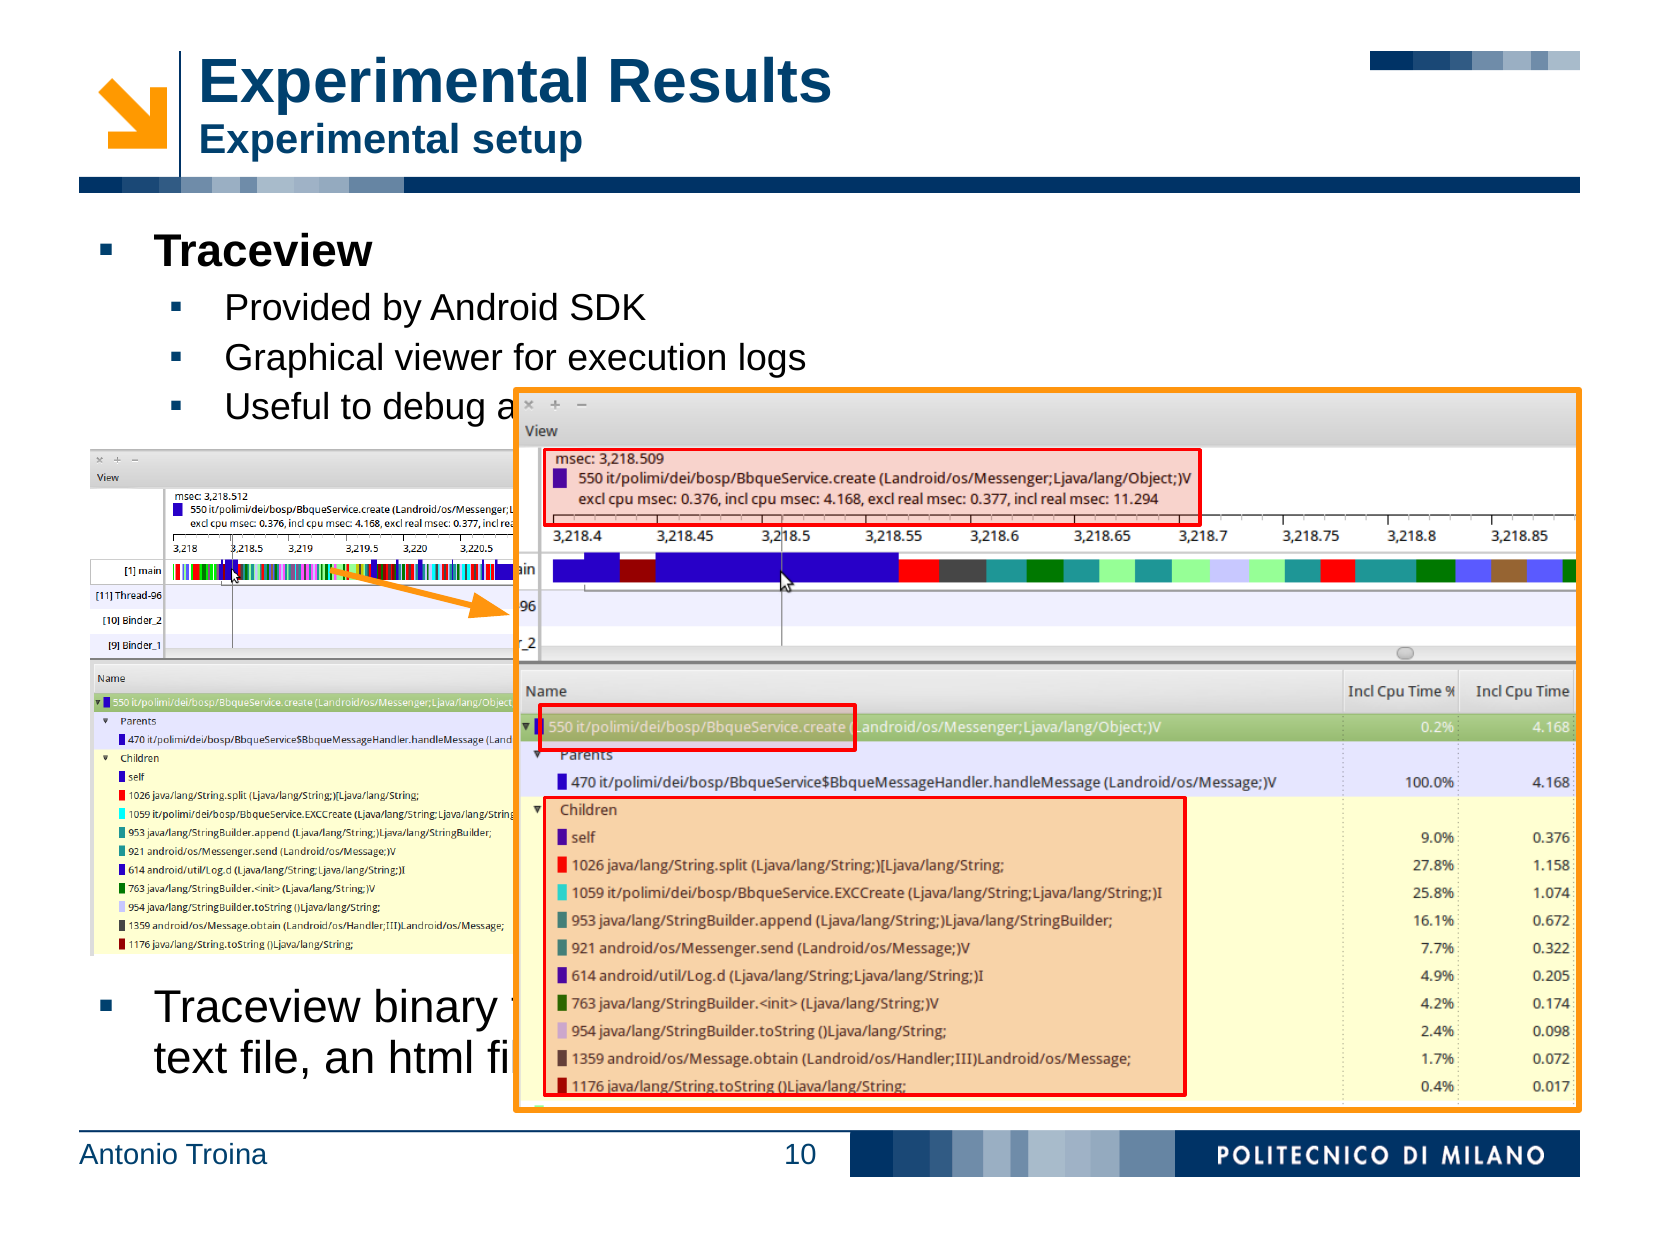

# Experimental Results Experimental setup
Traceview
Provided by Android SDK
Graphical viewer for execution logs
Useful to debug and profile performances
Traceview binary file can be exported using dmtracedump as a plain text file, an html file (with javscript) or a PNG graph.
10